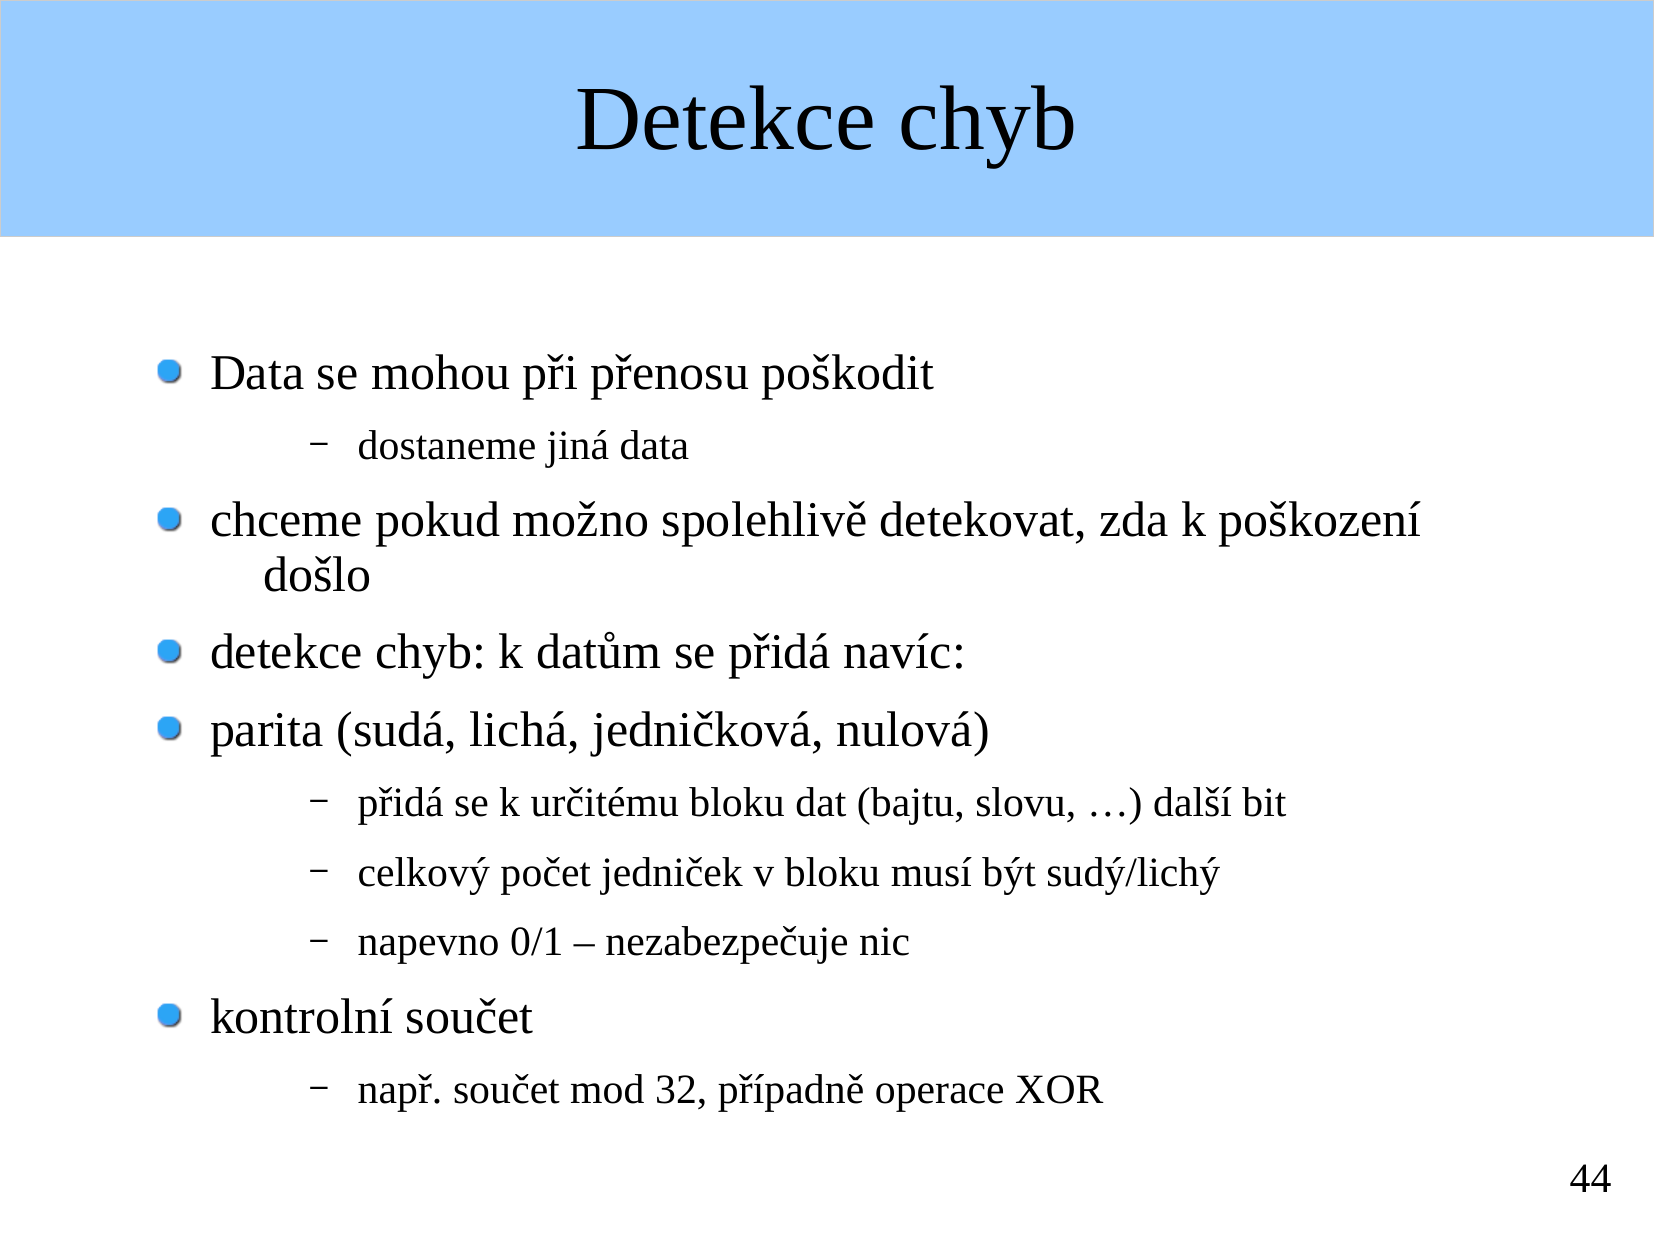

# Detekce chyb
Data se mohou při přenosu poškodit
dostaneme jiná data
chceme pokud možno spolehlivě detekovat, zda k poškození došlo
detekce chyb: k datům se přidá navíc:
parita (sudá, lichá, jedničková, nulová)
přidá se k určitému bloku dat (bajtu, slovu, …) další bit
celkový počet jedniček v bloku musí být sudý/lichý
napevno 0/1 – nezabezpečuje nic
kontrolní součet
např. součet mod 32, případně operace XOR